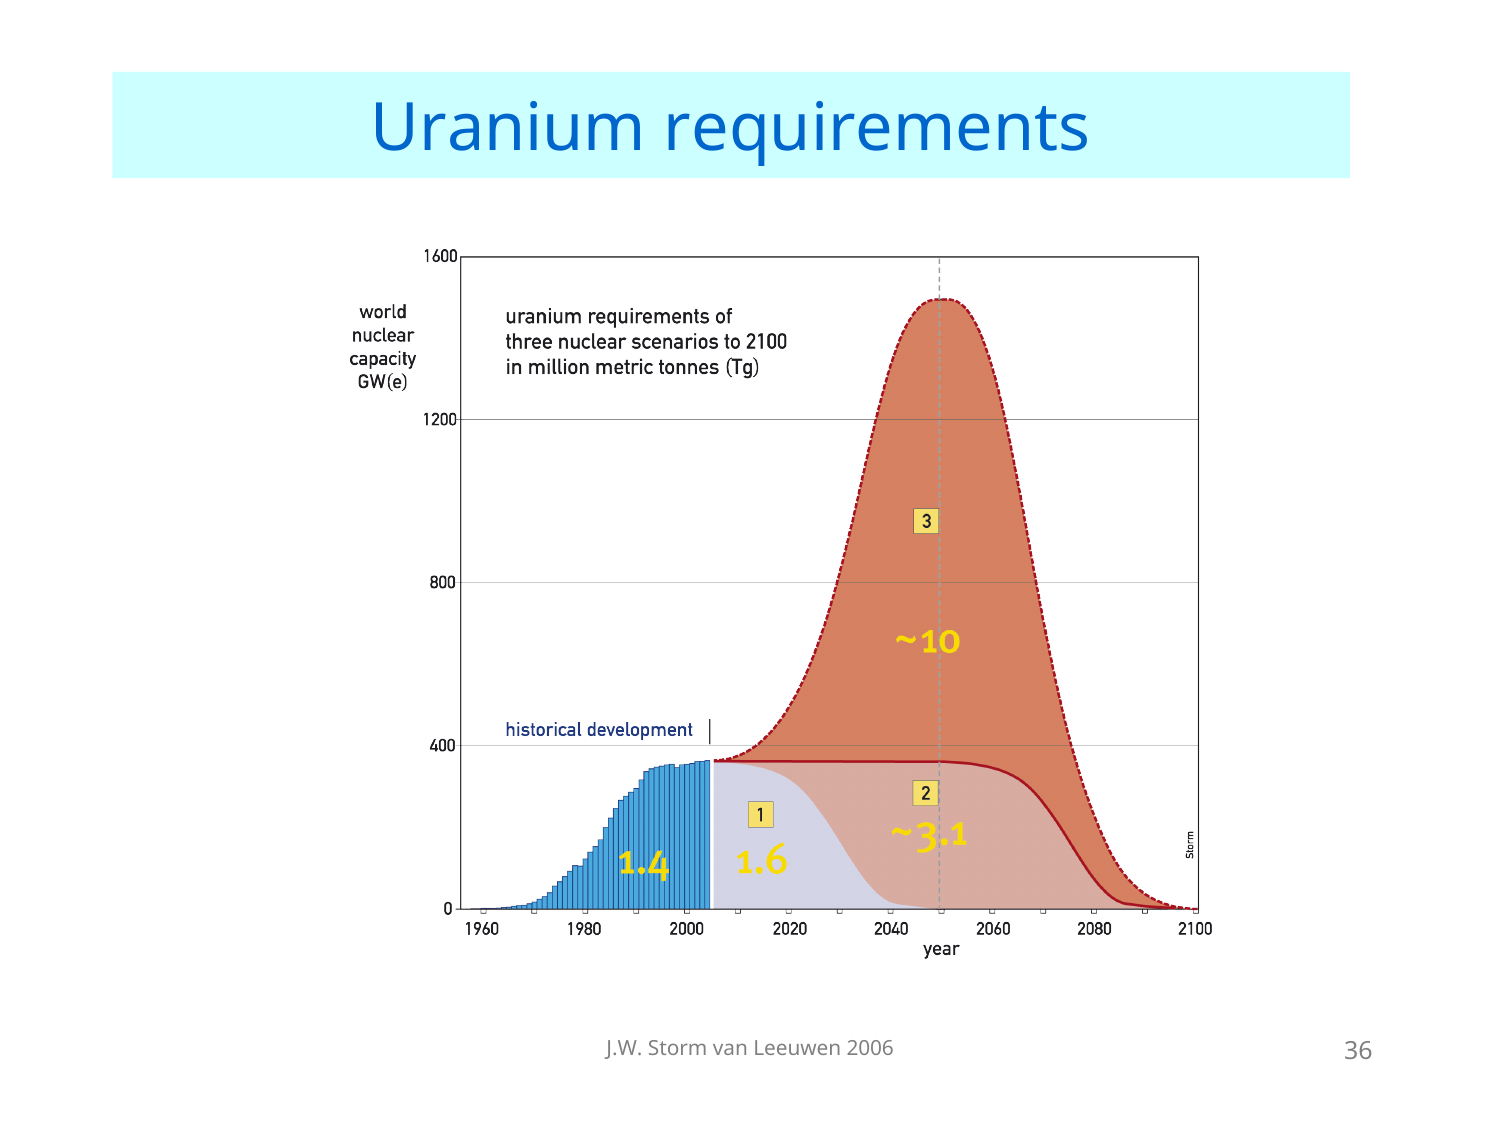

# Uranium requirements
J.W. Storm van Leeuwen 2006
36